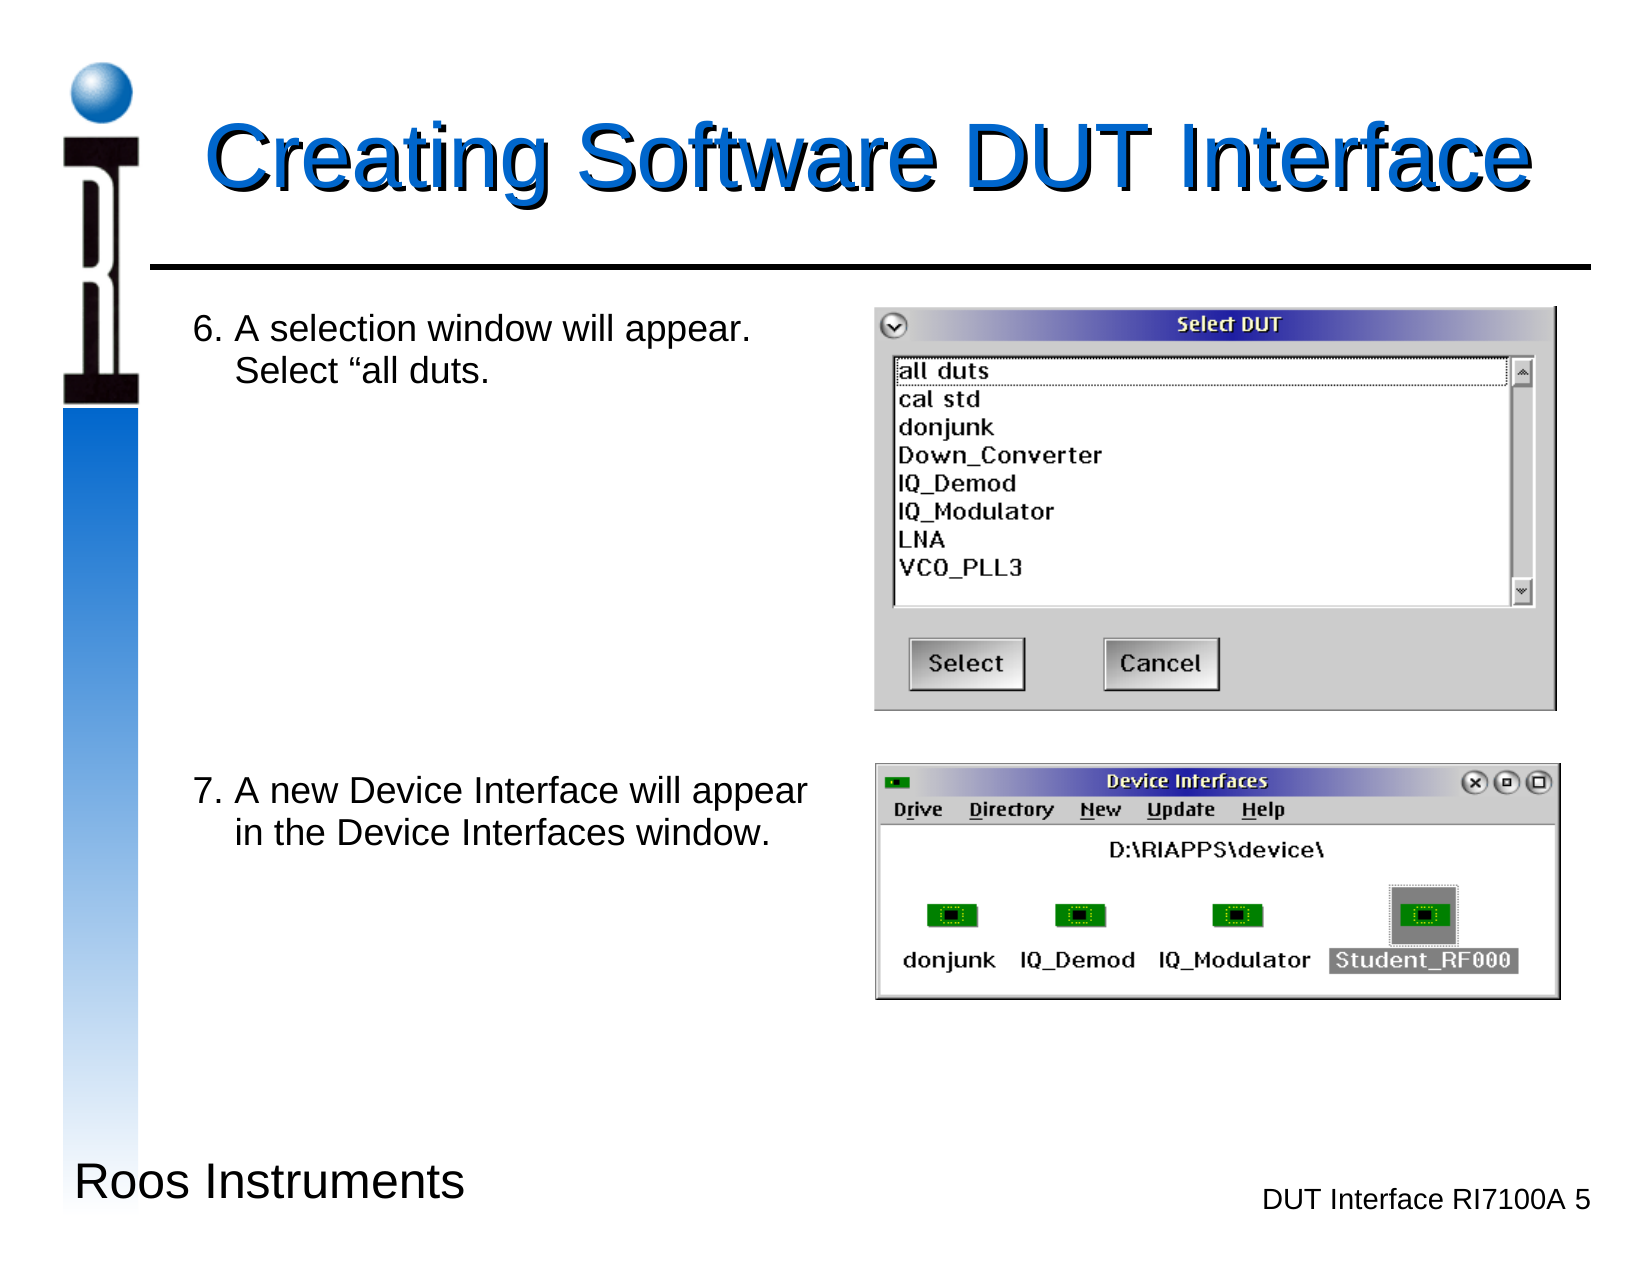

# Creating Software DUT Interface
6. A selection window will appear. Select “all duts.
7. A new Device Interface will appear in the Device Interfaces window.
5